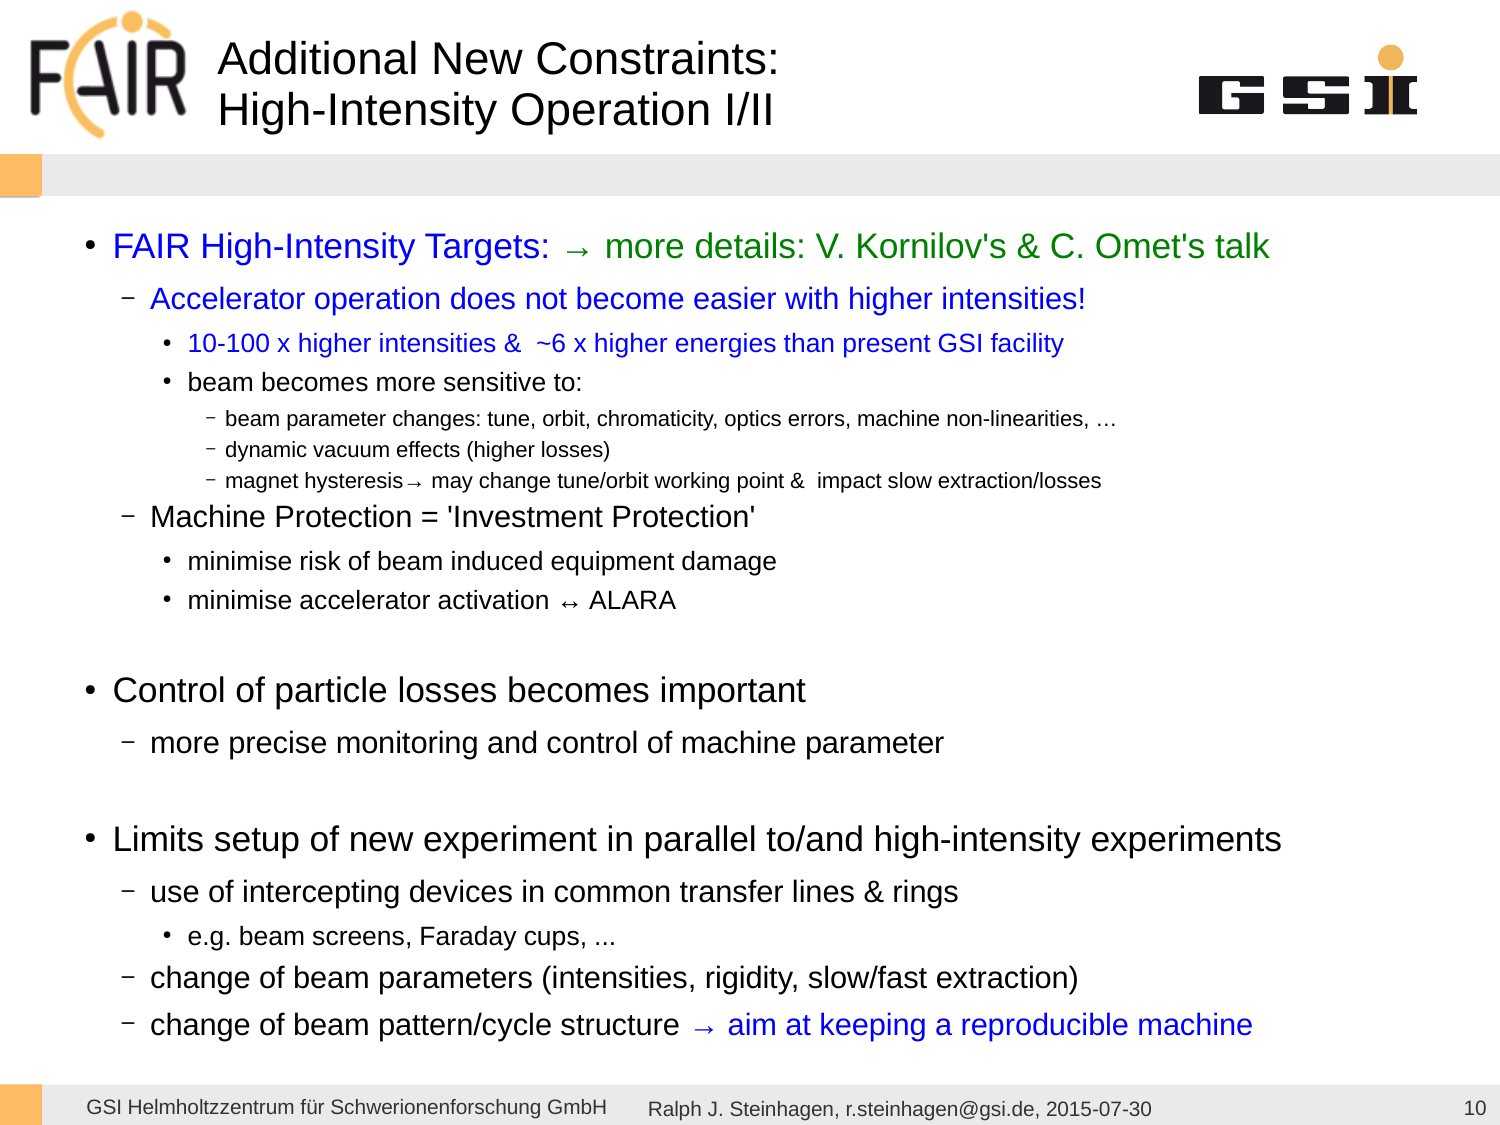

# Additional New Constraints: High-Intensity Operation I/II
FAIR High-Intensity Targets: → more details: V. Kornilov's & C. Omet's talk
Accelerator operation does not become easier with higher intensities!
10-100 x higher intensities & ~6 x higher energies than present GSI facility
beam becomes more sensitive to:
beam parameter changes: tune, orbit, chromaticity, optics errors, machine non-linearities, …
dynamic vacuum effects (higher losses)
magnet hysteresis→ may change tune/orbit working point & impact slow extraction/losses
Machine Protection = 'Investment Protection'
minimise risk of beam induced equipment damage
minimise accelerator activation ↔ ALARA
Control of particle losses becomes important
more precise monitoring and control of machine parameter
Limits setup of new experiment in parallel to/and high-intensity experiments
use of intercepting devices in common transfer lines & rings
e.g. beam screens, Faraday cups, ...
change of beam parameters (intensities, rigidity, slow/fast extraction)
change of beam pattern/cycle structure → aim at keeping a reproducible machine